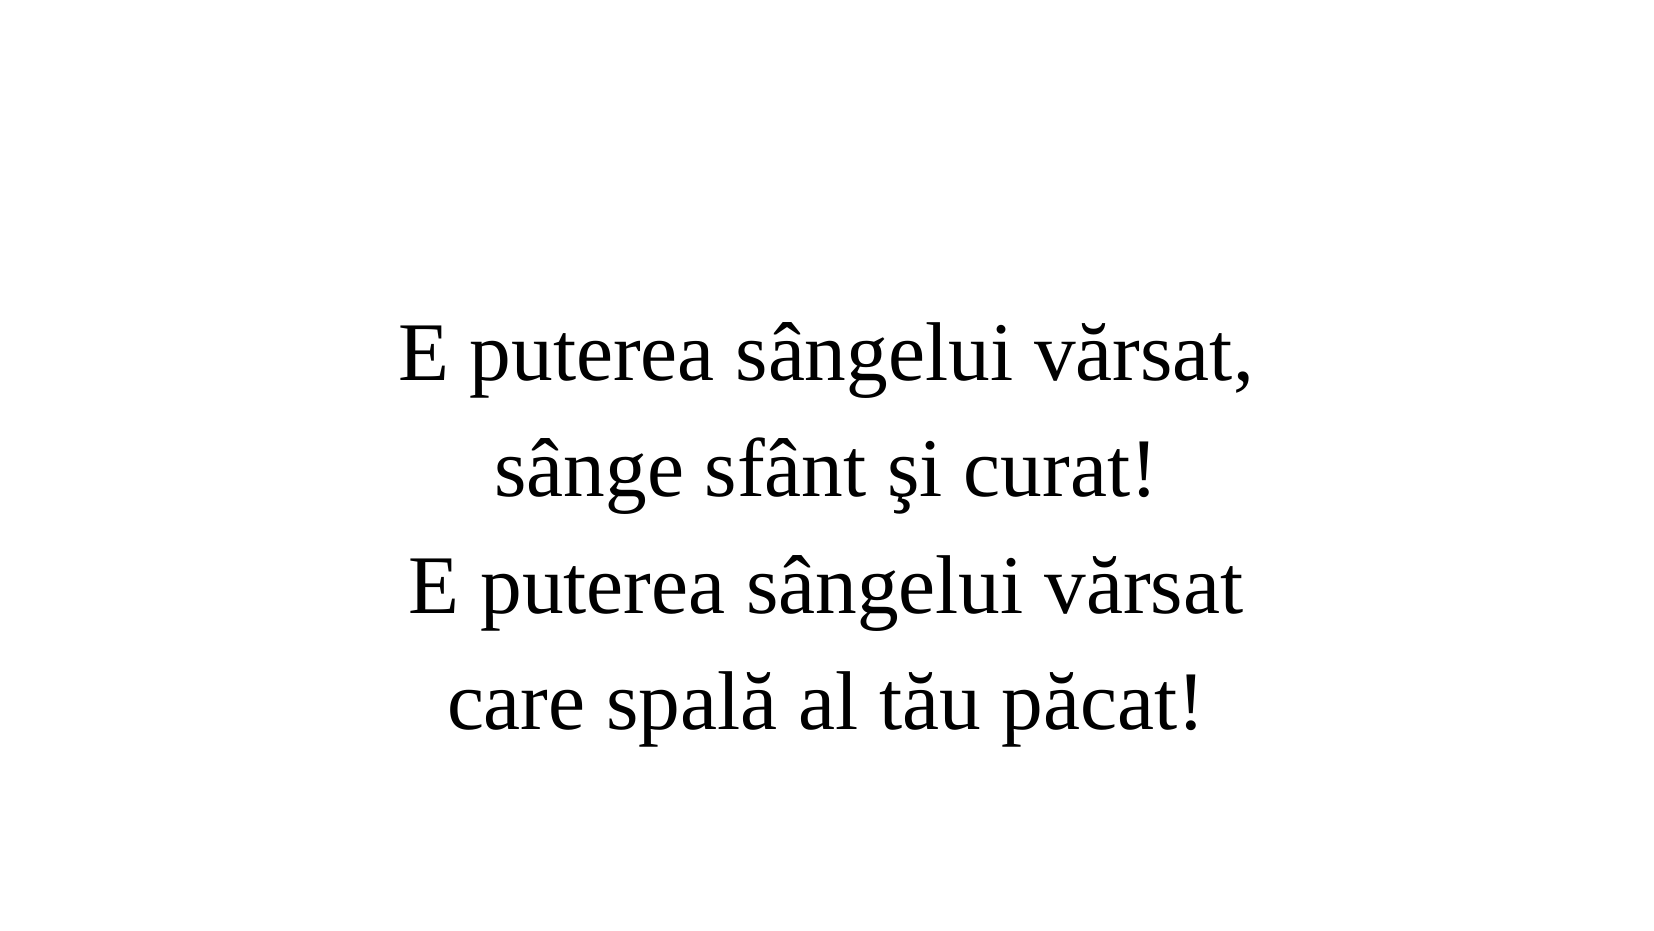

# E puterea sângelui vărsat,
sânge sfânt şi curat!
E puterea sângelui vărsat
care spală al tău păcat!